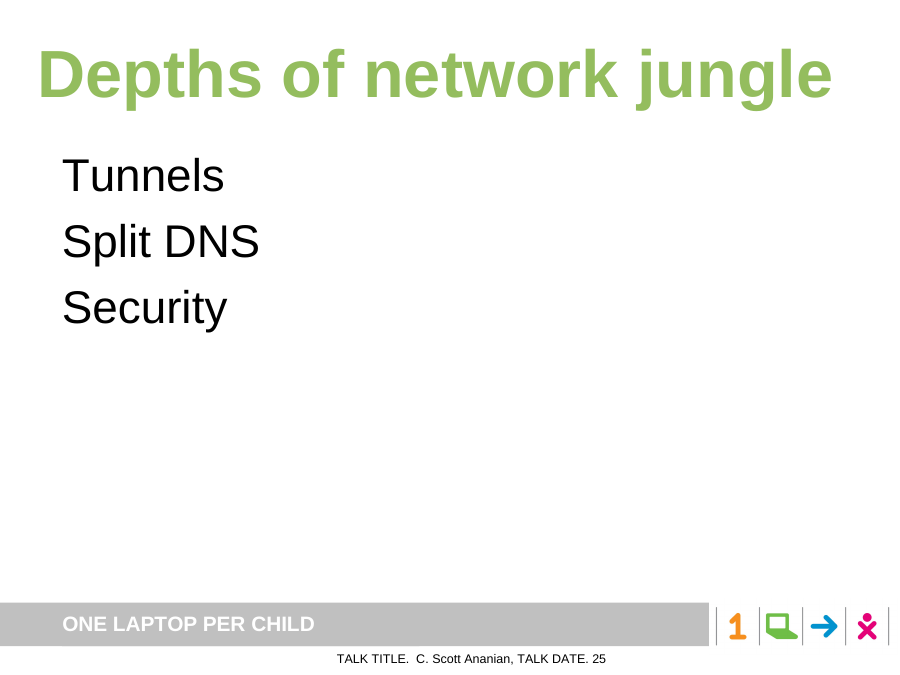

# Depths of network jungle
Tunnels
Split DNS
Security